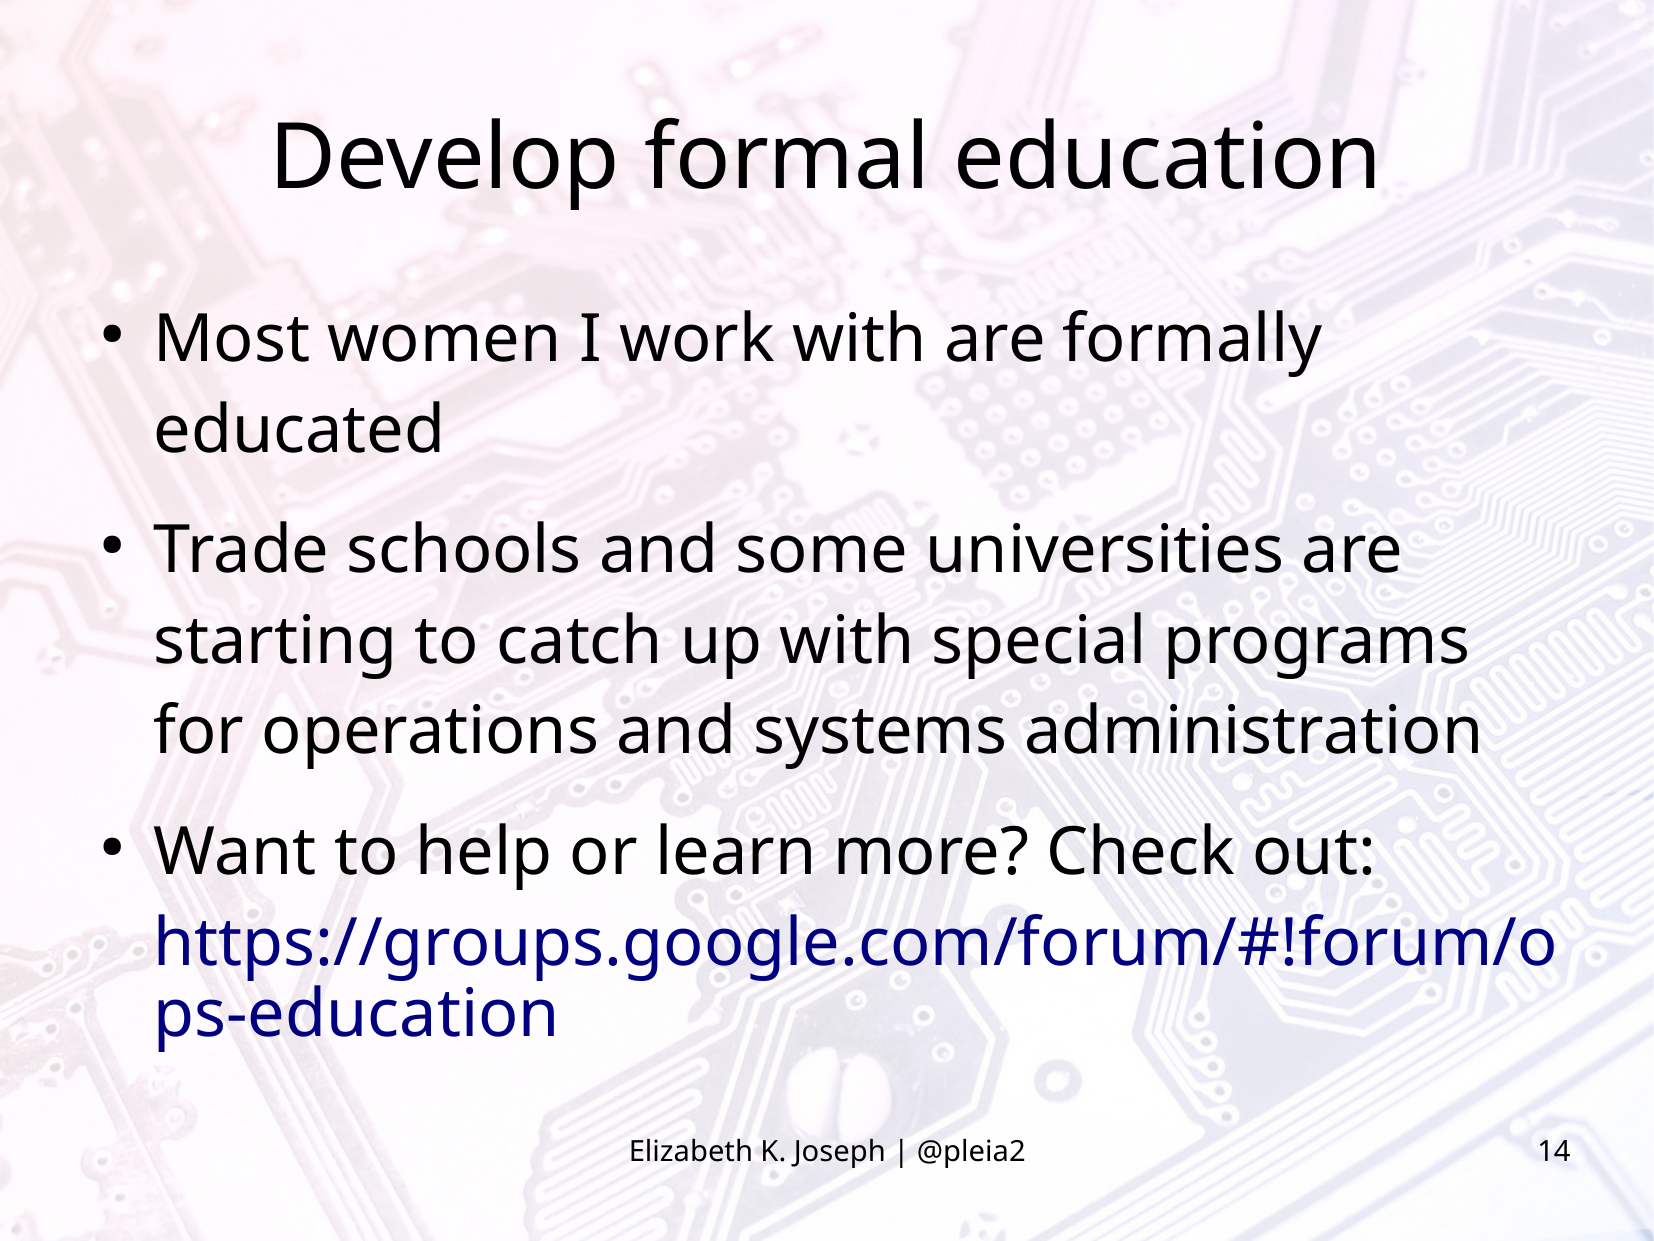

# Develop formal education
Most women I work with are formally educated
Trade schools and some universities are starting to catch up with special programs for operations and systems administration
Want to help or learn more? Check out: https://groups.google.com/forum/#!forum/ops-education
Elizabeth K. Joseph | @pleia2
14